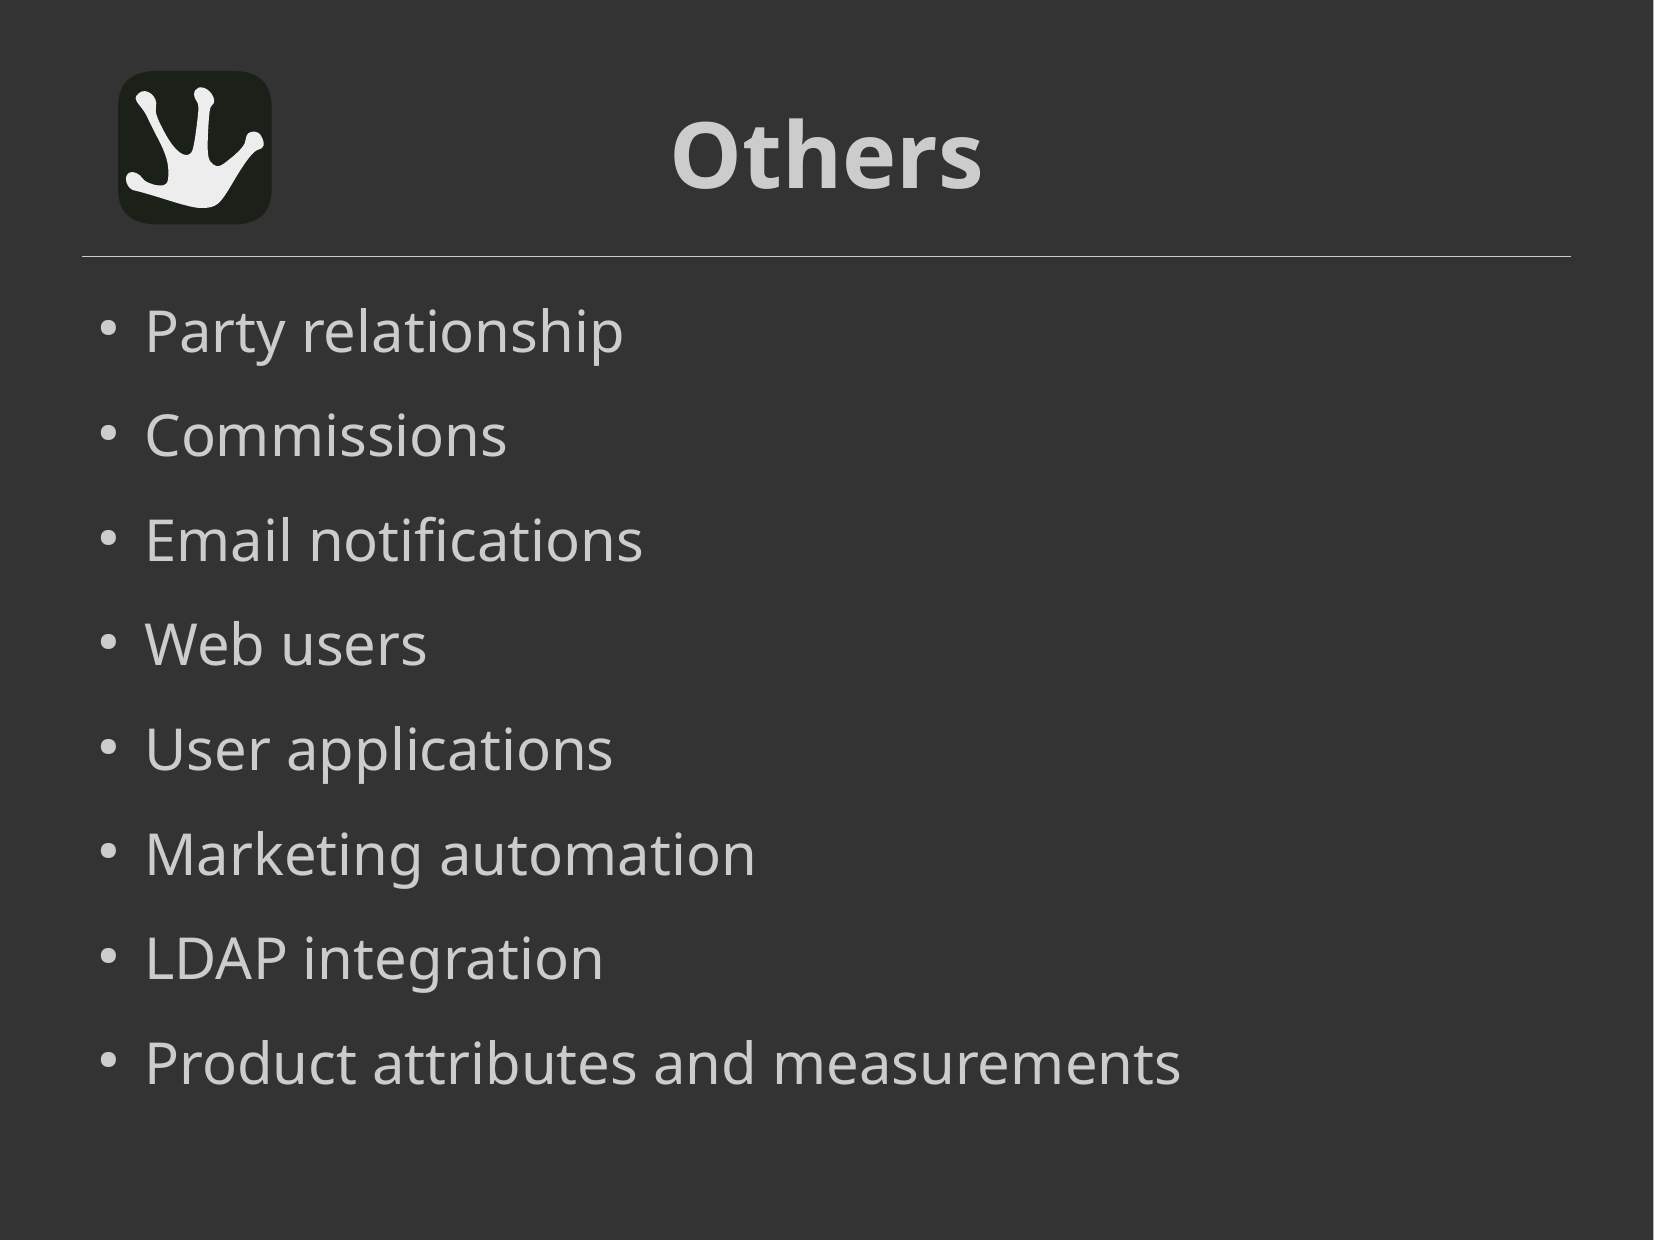

# Others
Party relationship
Commissions
Email notifications
Web users
User applications
Marketing automation
LDAP integration
Product attributes and measurements